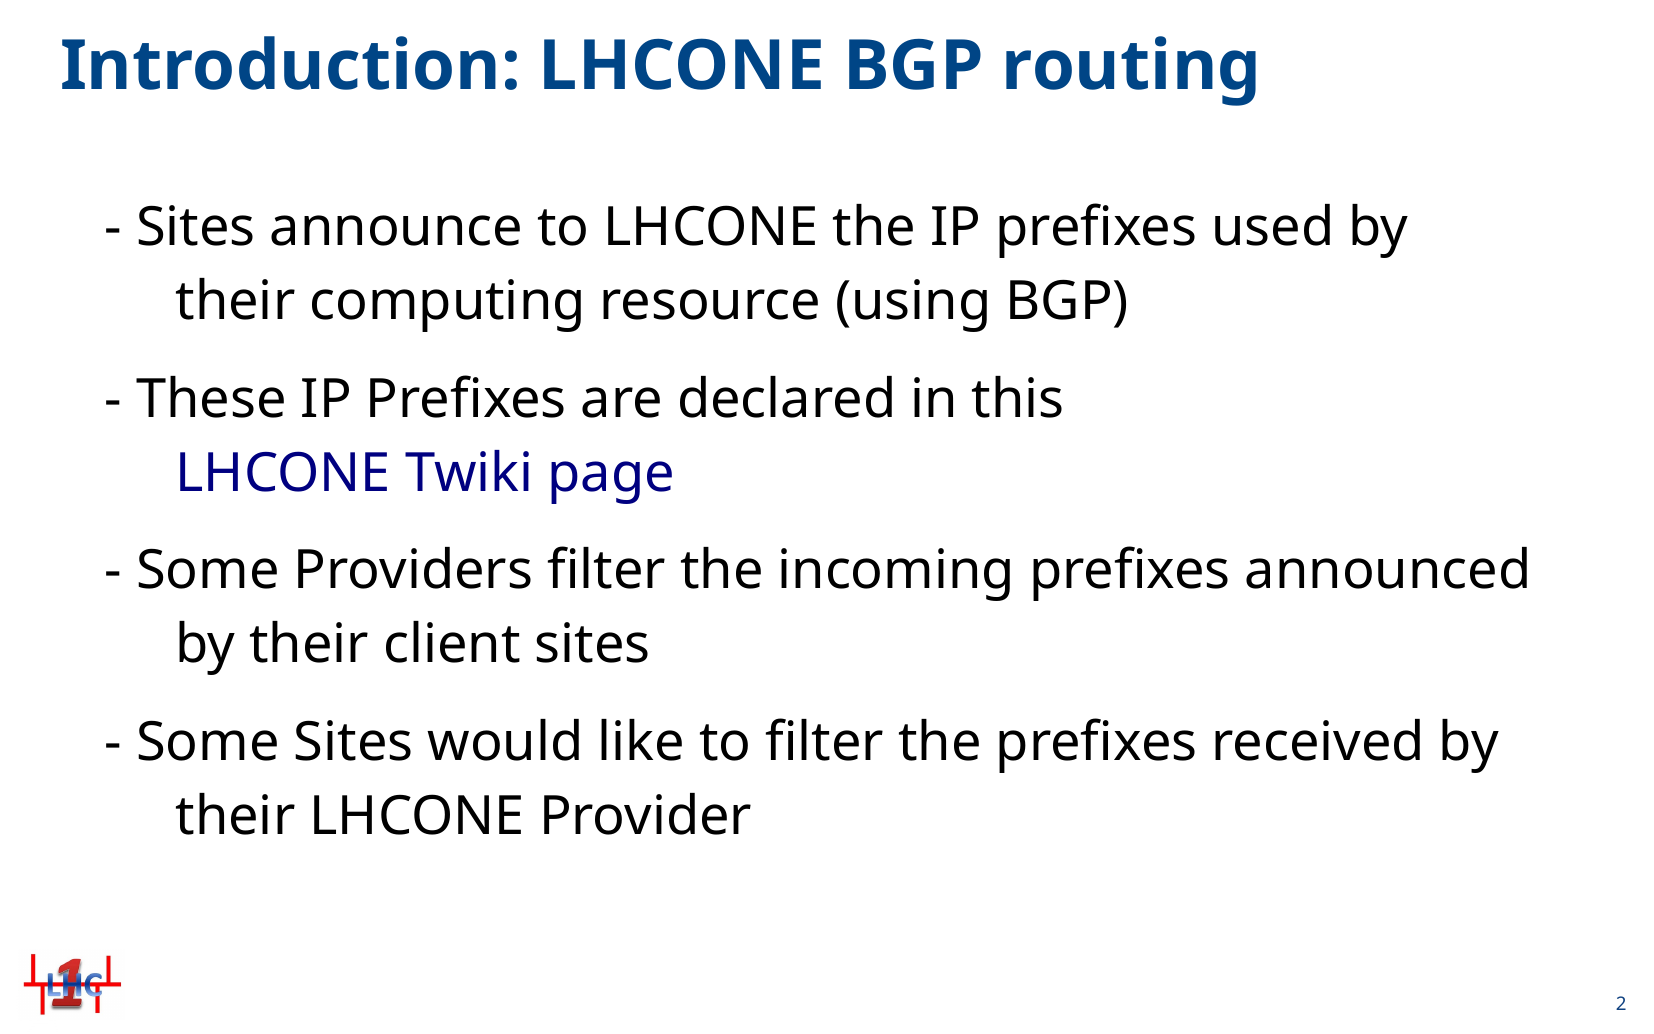

# Introduction: LHCONE BGP routing
- Sites announce to LHCONE the IP prefixes used by their computing resource (using BGP)
- These IP Prefixes are declared in this LHCONE Twiki page
- Some Providers filter the incoming prefixes announced by their client sites
- Some Sites would like to filter the prefixes received by their LHCONE Provider